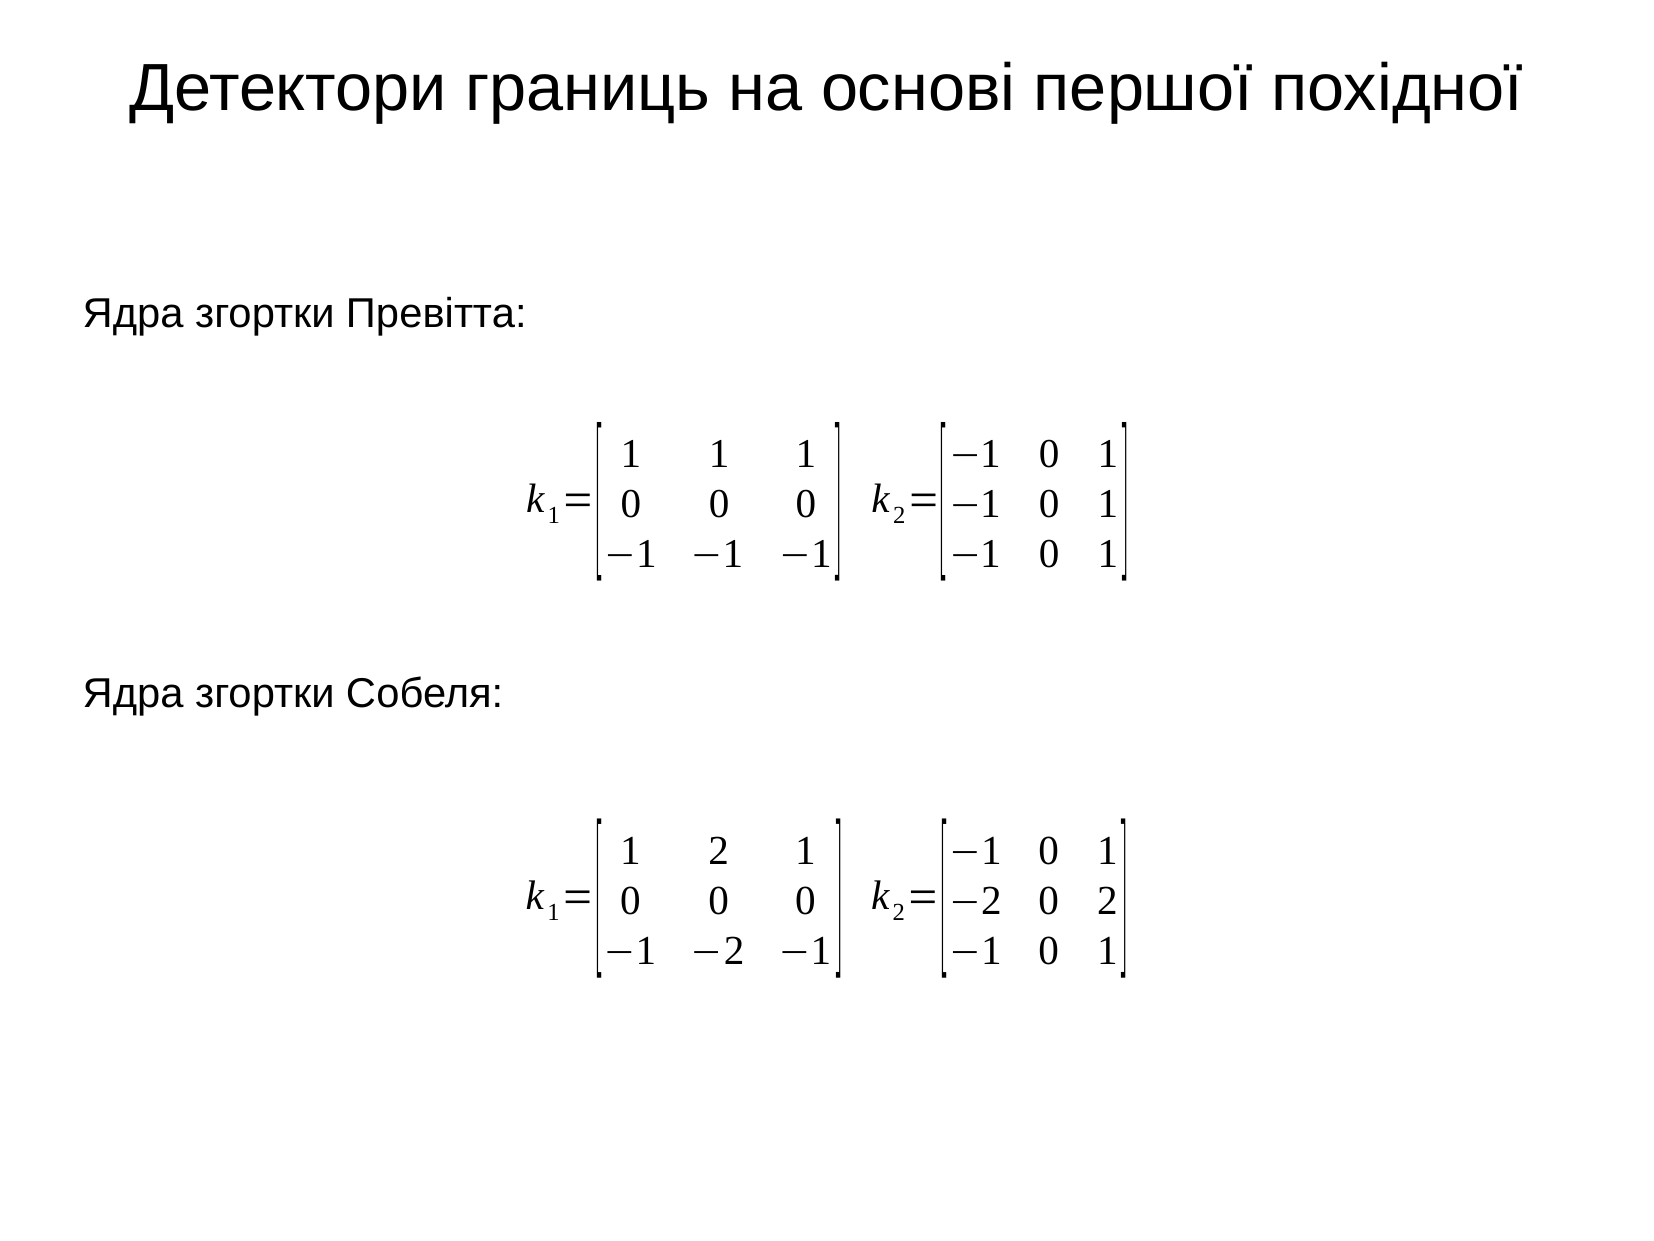

# Детектори границь на основі першої похідної
Ядра згортки Превітта:
Ядра згортки Собеля: